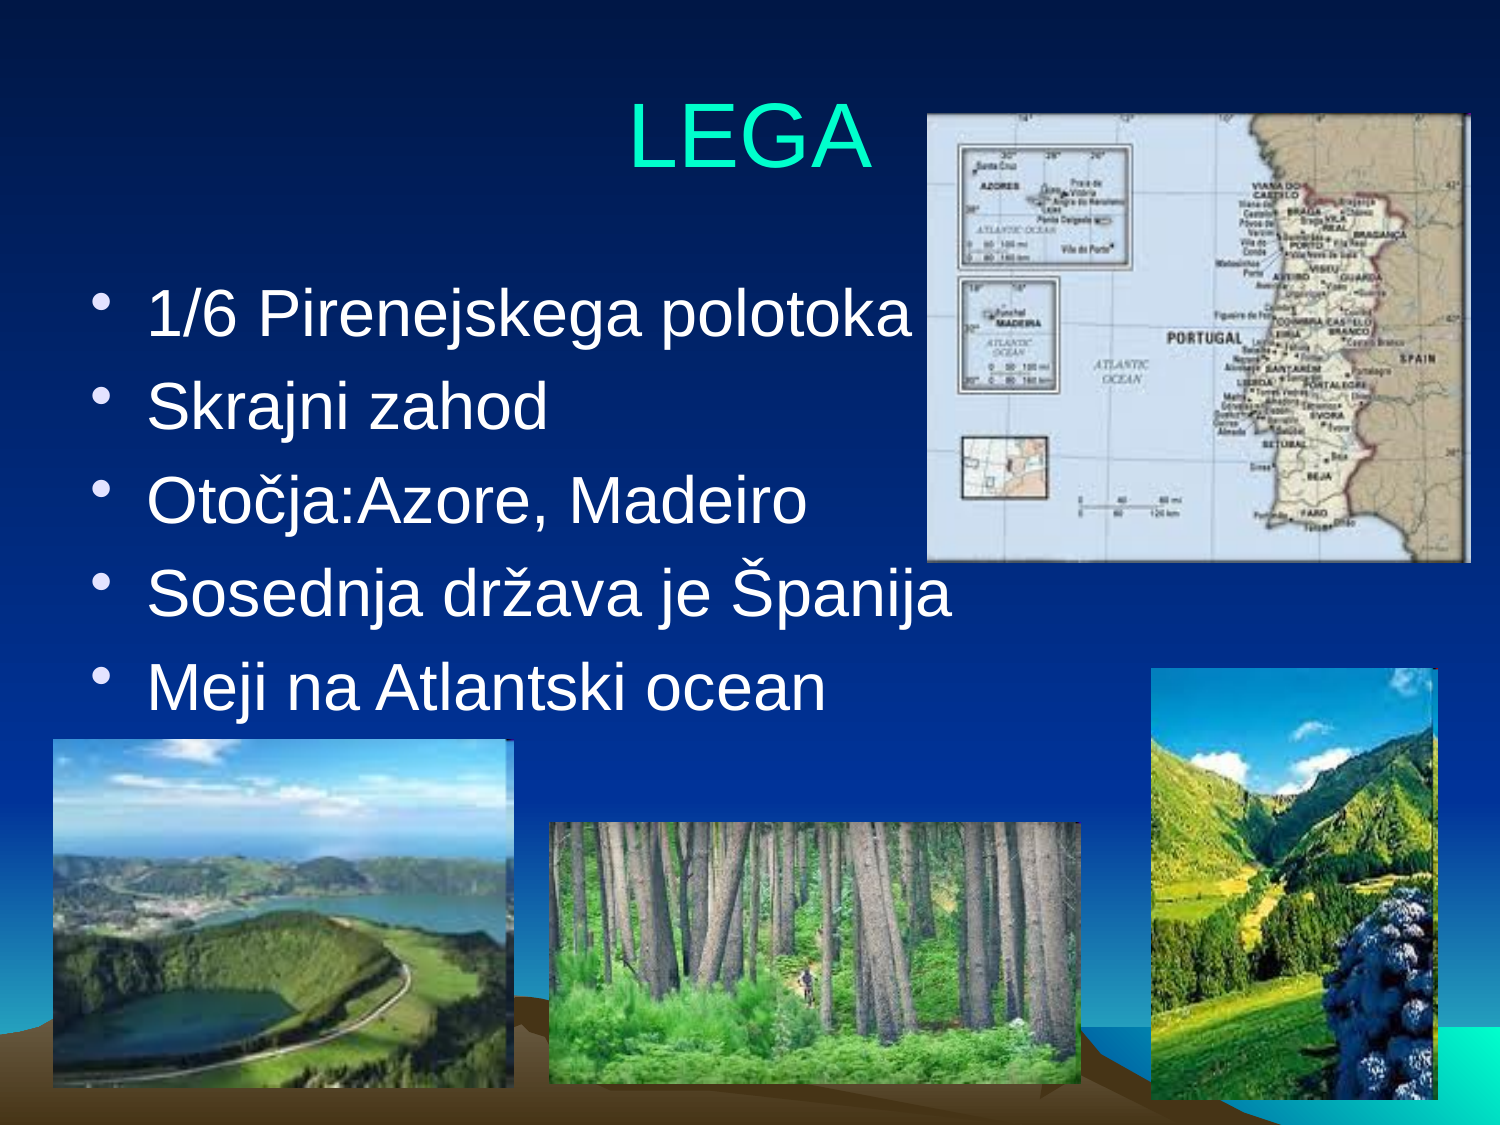

# LEGA
1/6 Pirenejskega polotoka
Skrajni zahod
Otočja:Azore, Madeiro
Sosednja država je Španija
Meji na Atlantski ocean